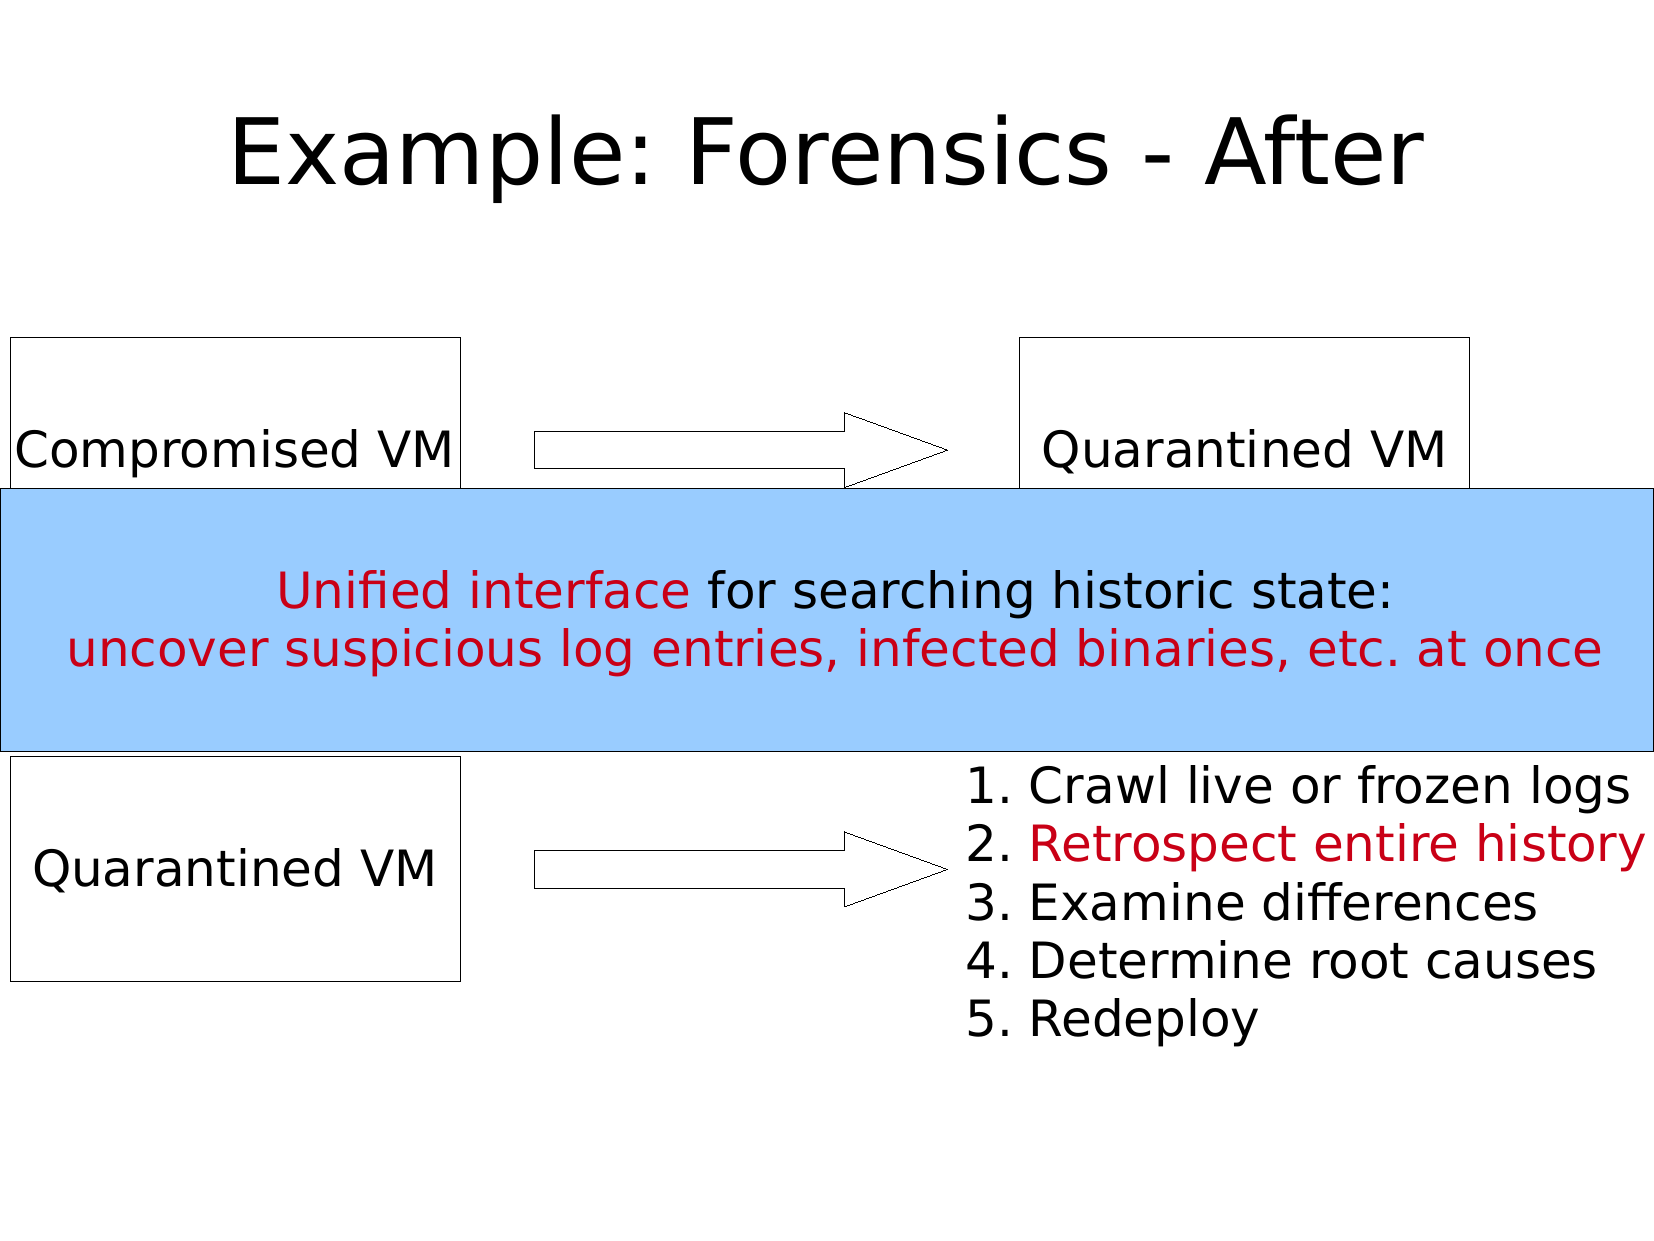

# Example: Forensics - After
Compromised VM
Quarantined VM
Unified interface for searching historic state:
uncover suspicious log entries, infected binaries, etc. at once
 Crawl live or frozen logs
 Retrospect entire history
 Examine differences
 Determine root causes
 Redeploy
Quarantined VM